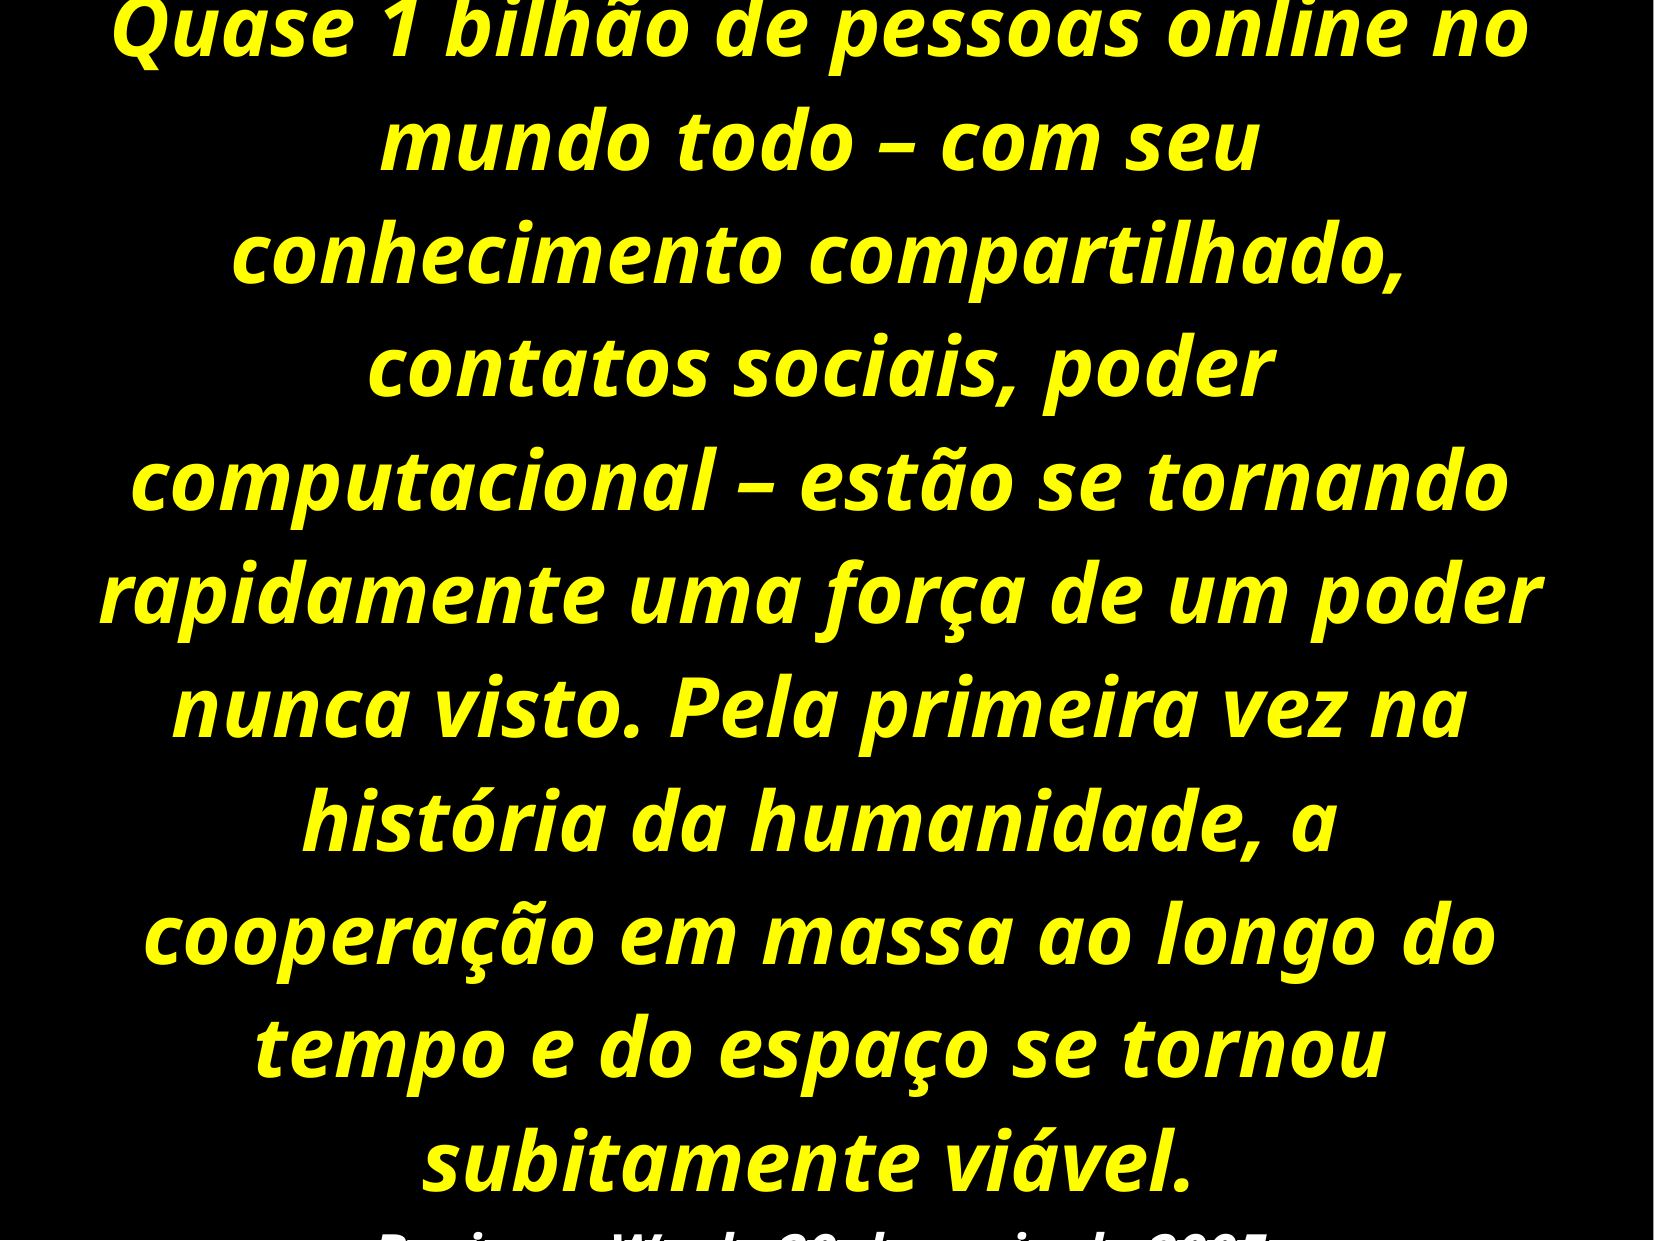

# Quase 1 bilhão de pessoas online no mundo todo – com seu conhecimento compartilhado, contatos sociais, poder computacional – estão se tornando rapidamente uma força de um poder nunca visto. Pela primeira vez na história da humanidade, a cooperação em massa ao longo do tempo e do espaço se tornou subitamente viável. Business Week, 20 de maio de 2005